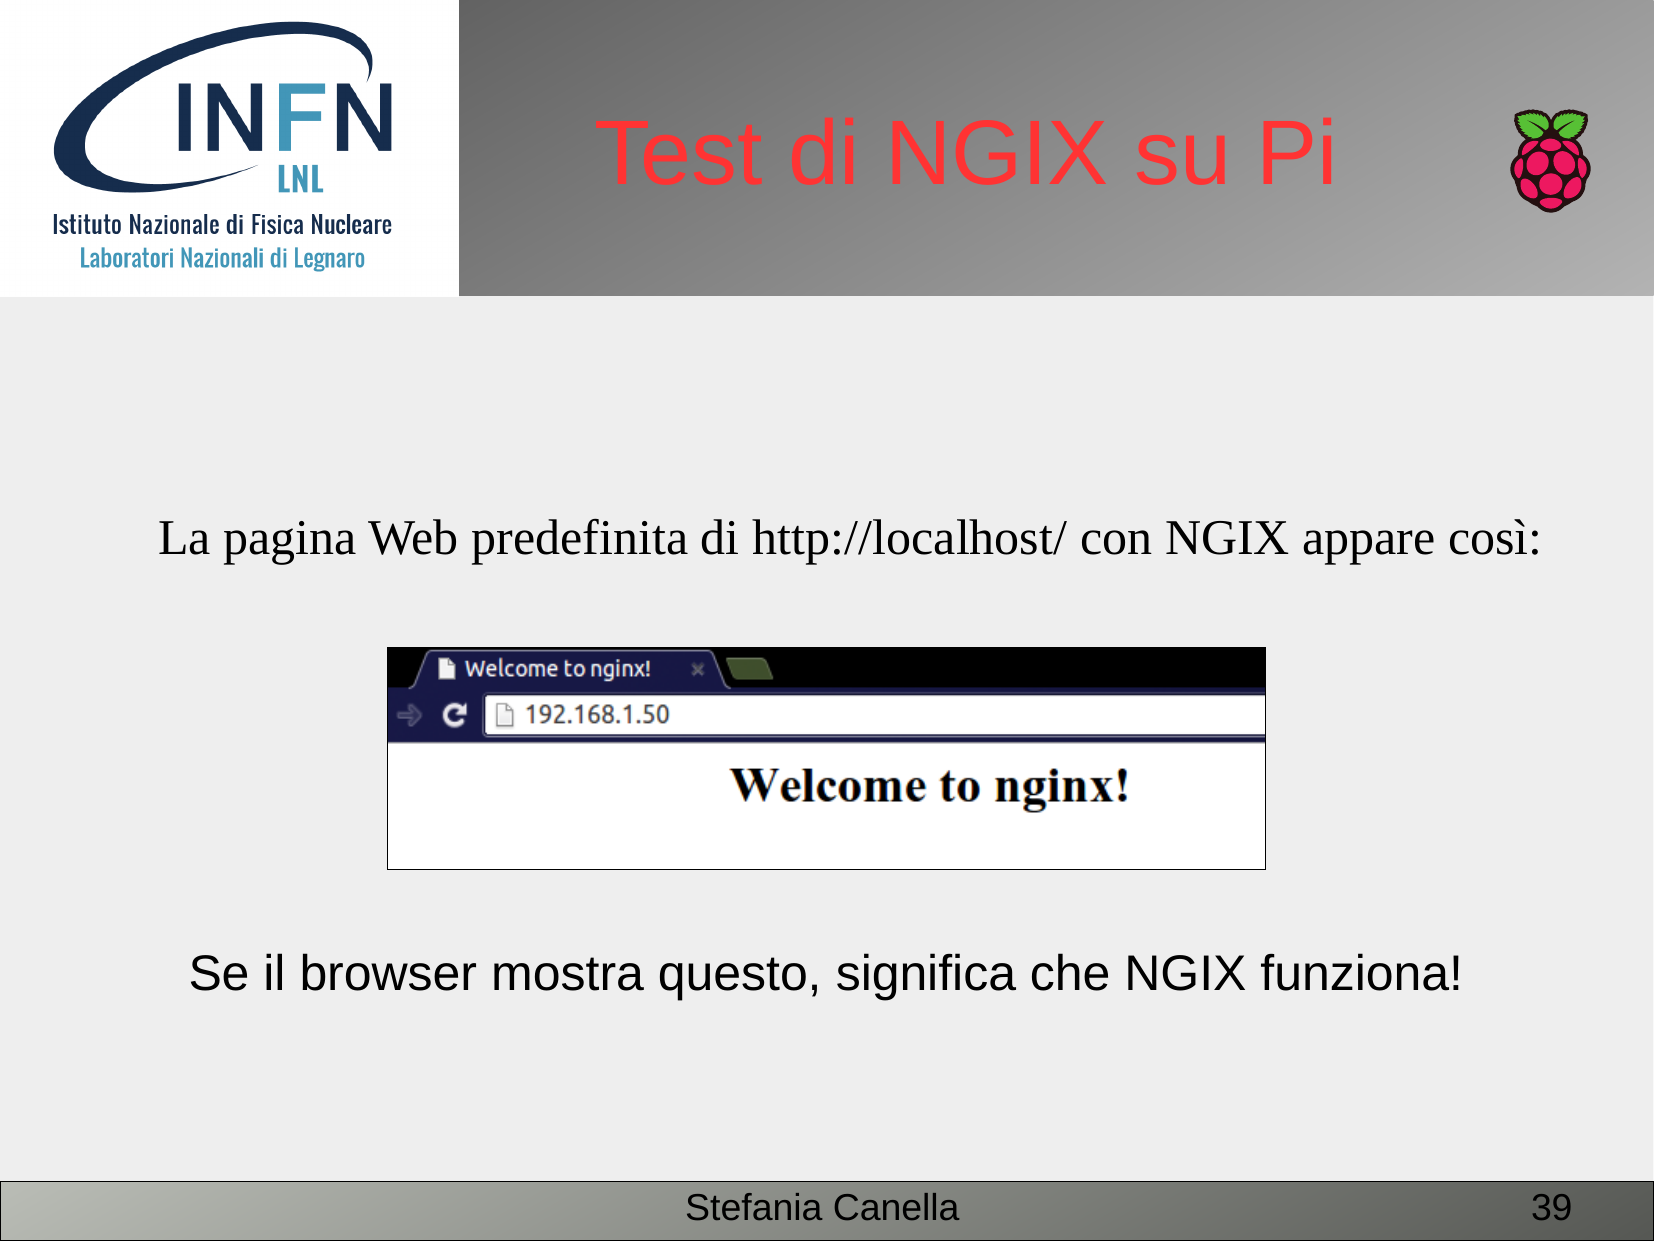

# Test di NGIX su Pi
La pagina Web predefinita di http://localhost/ con NGIX appare così:
Se il browser mostra questo, significa che NGIX funziona!
Stefania Canella